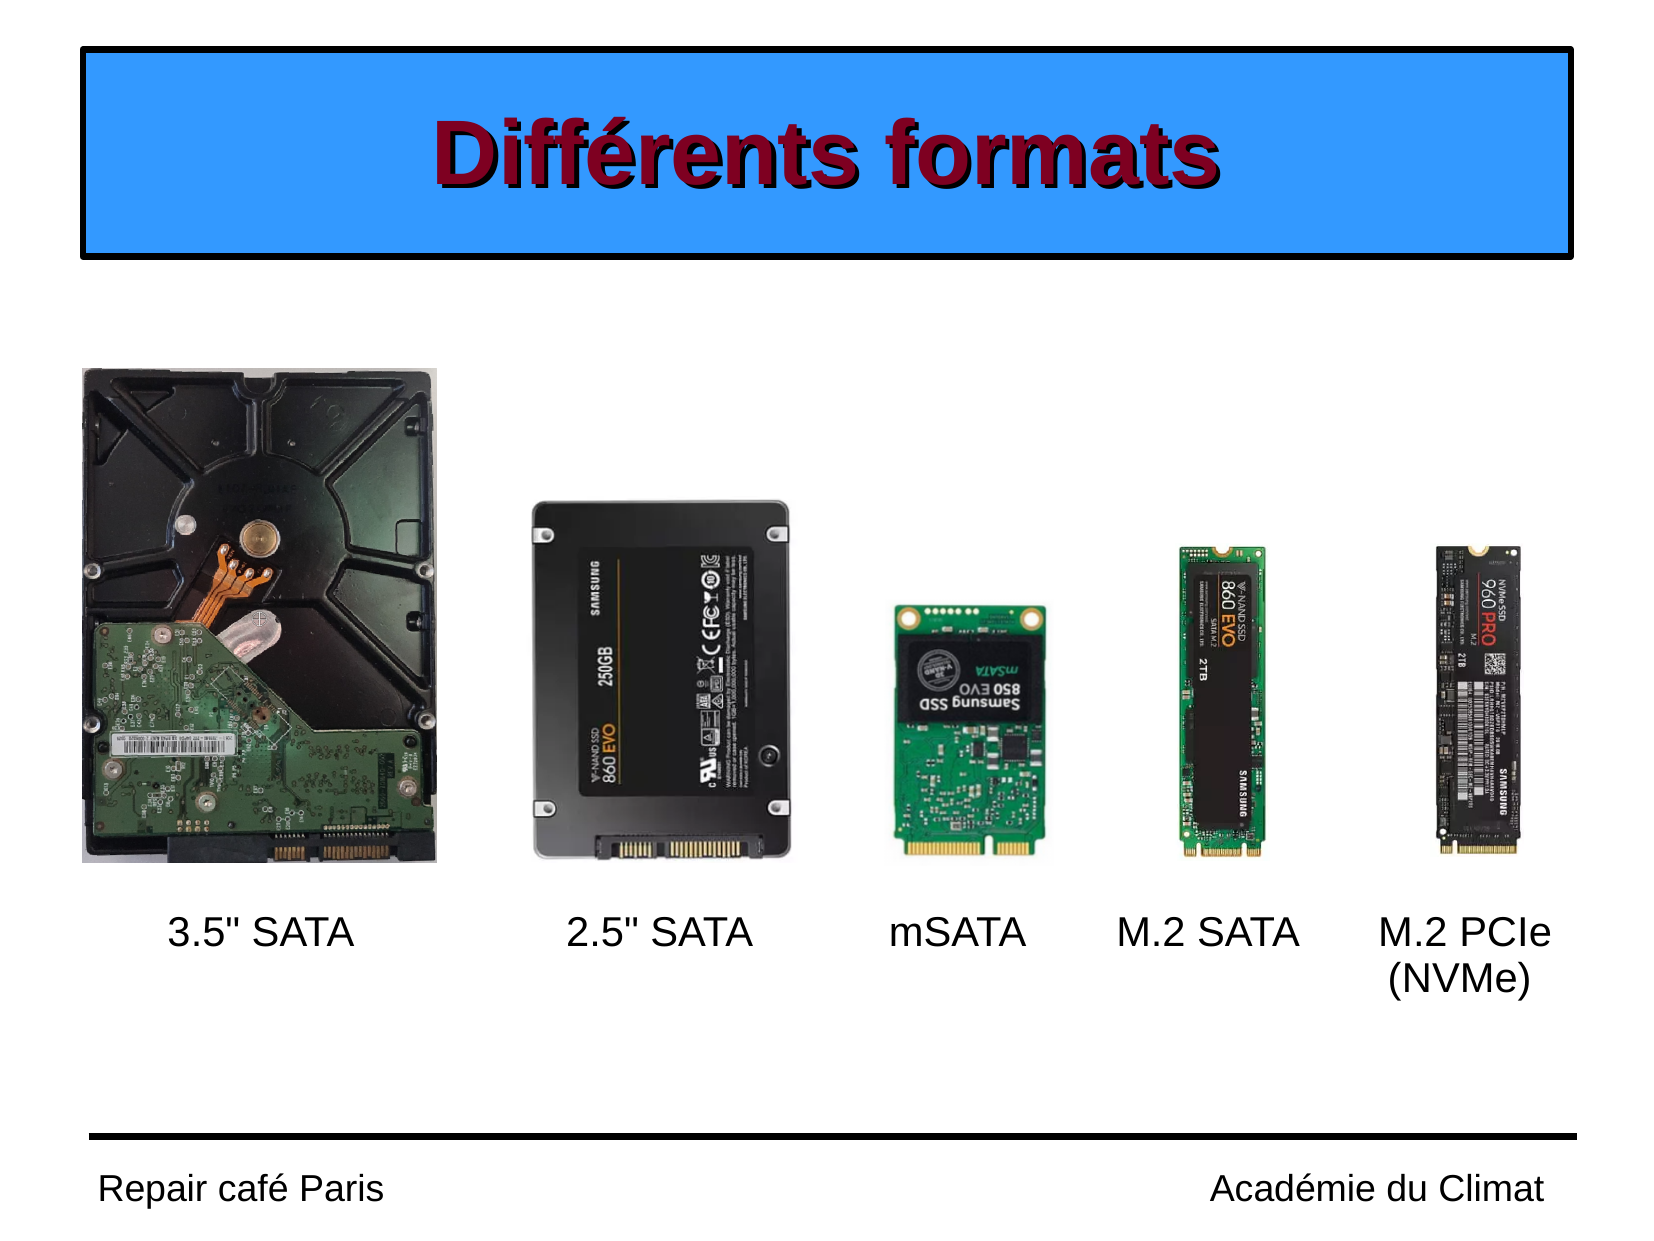

# Différents formats
 3.5" SATA	 2.5" SATA mSATA M.2 SATA M.2 PCIe 																	 (NVMe)
Repair café Paris	Académie du Climat
| Format | 3.5" | 2.5" | mSATA | M.2 | M.2 |
| --- | --- | --- | --- | --- | --- |
| Bus | SATA | SATA | SATA | SATA | PCIe |
| Protocole | AHCI | AHCI | AHCI | AHCI | NVMe |
 À valider